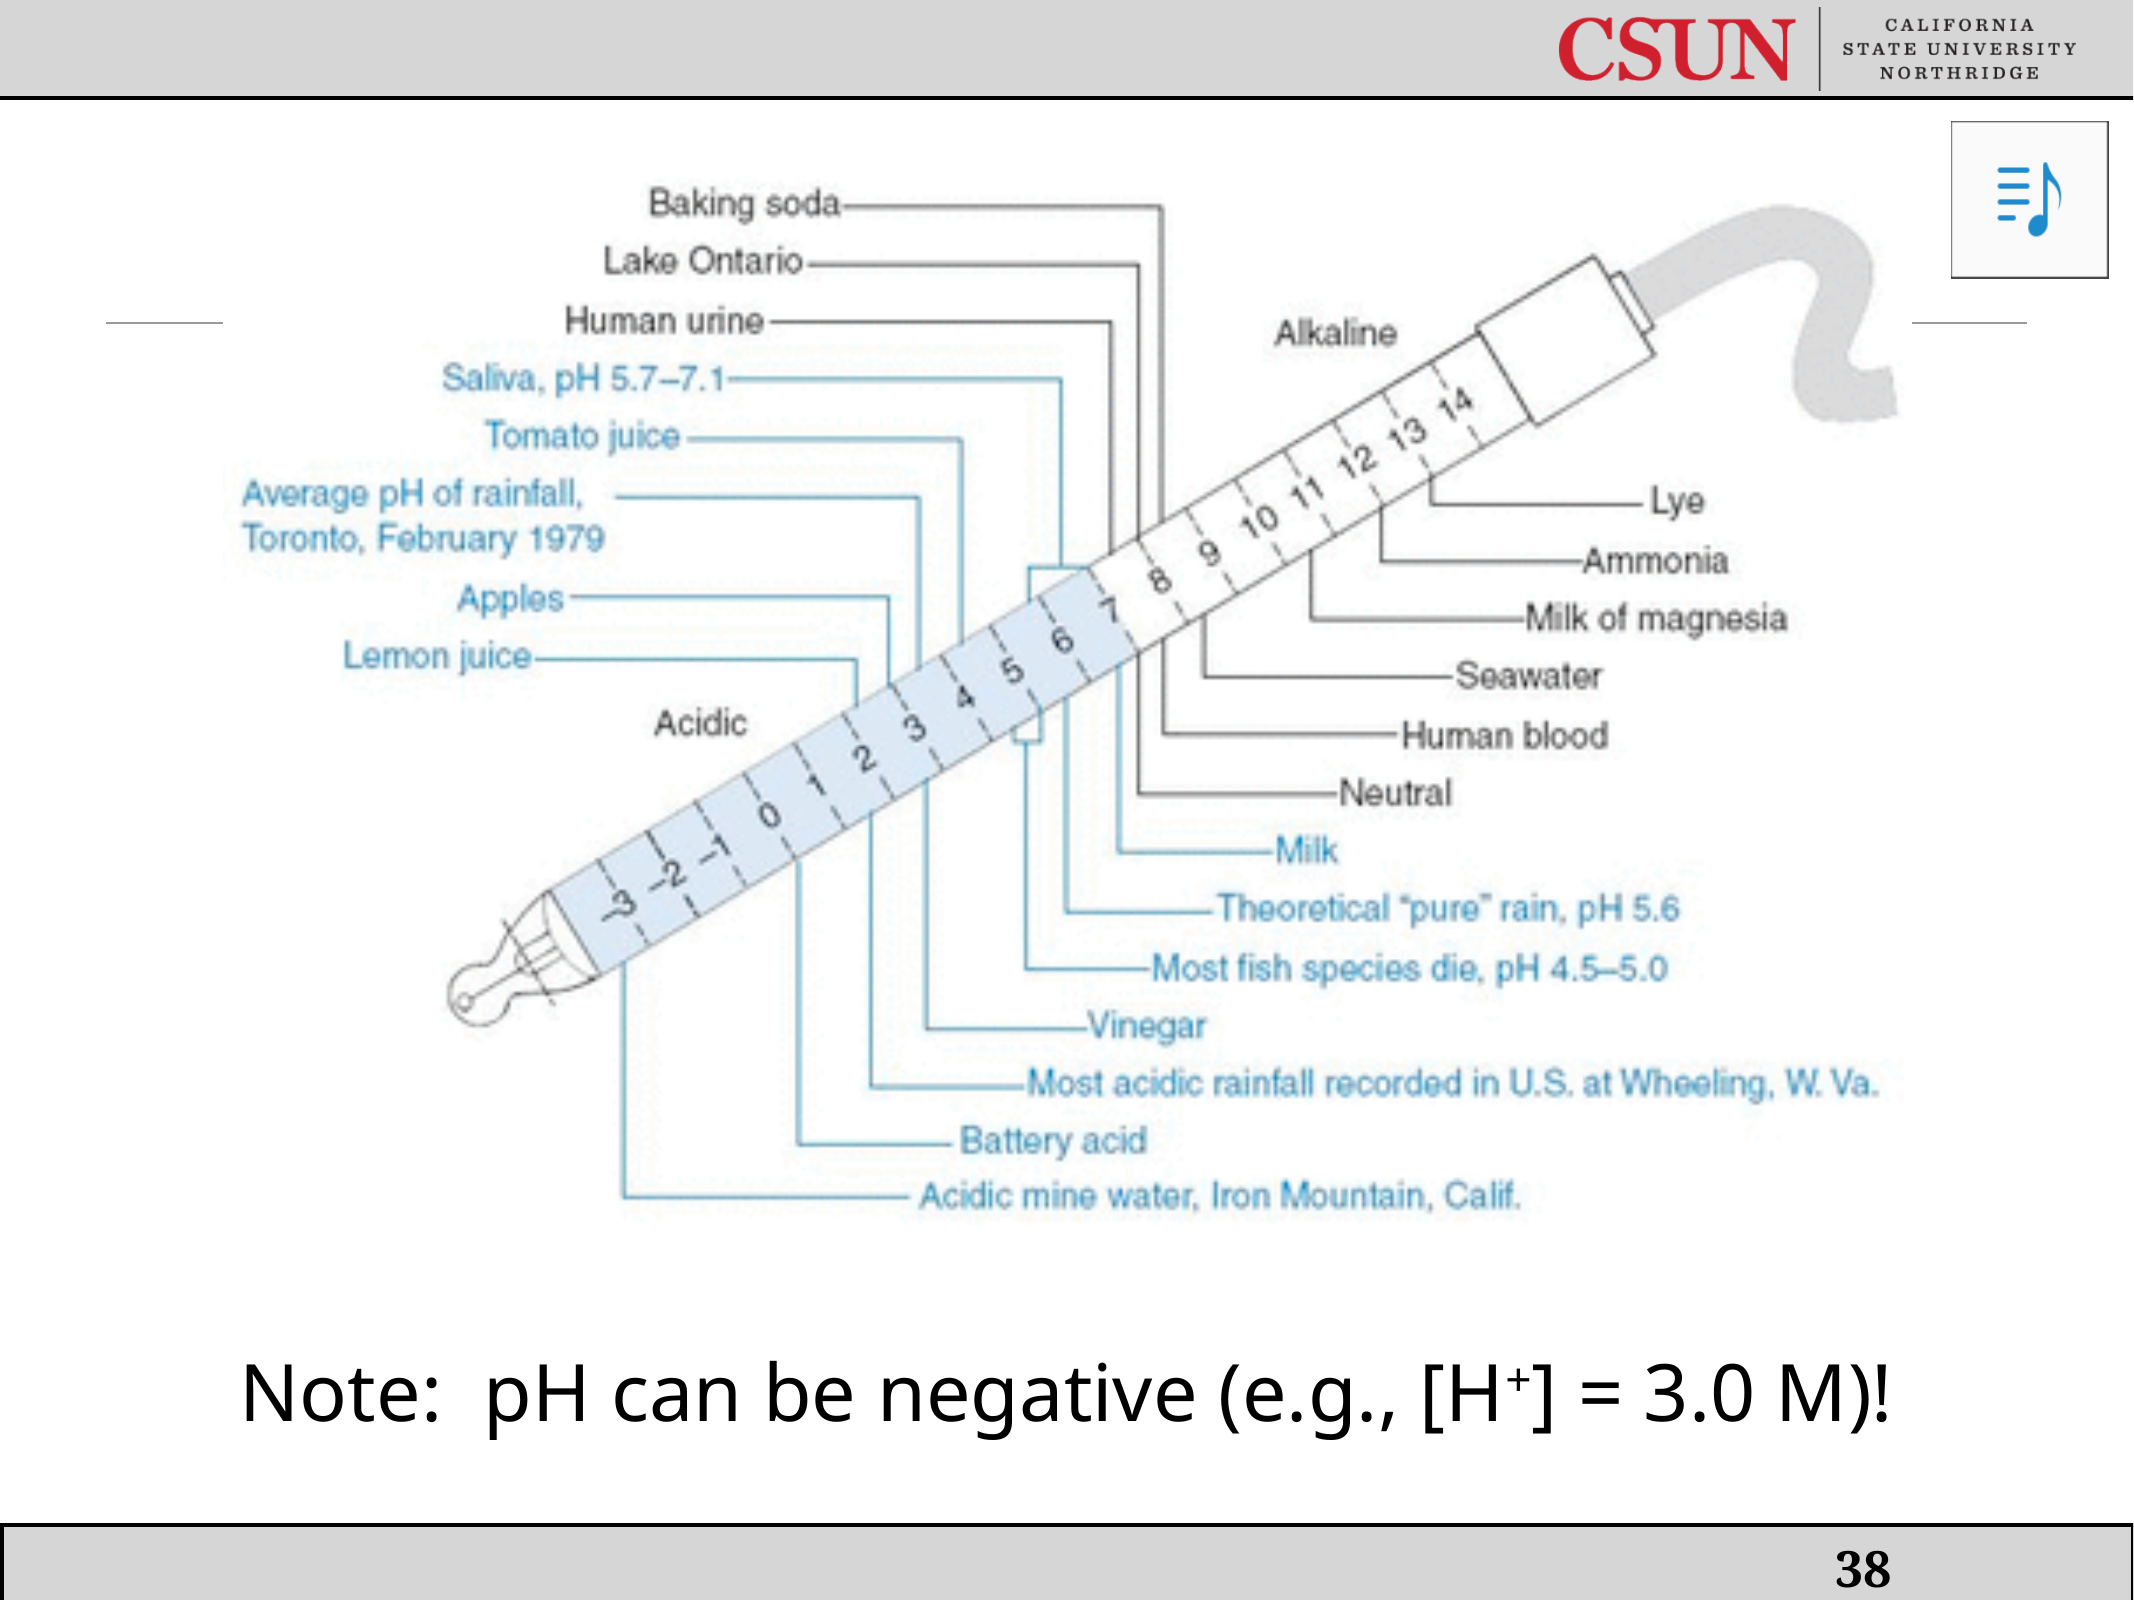

Note: pH can be negative (e.g., [H+] = 3.0 M)!
38